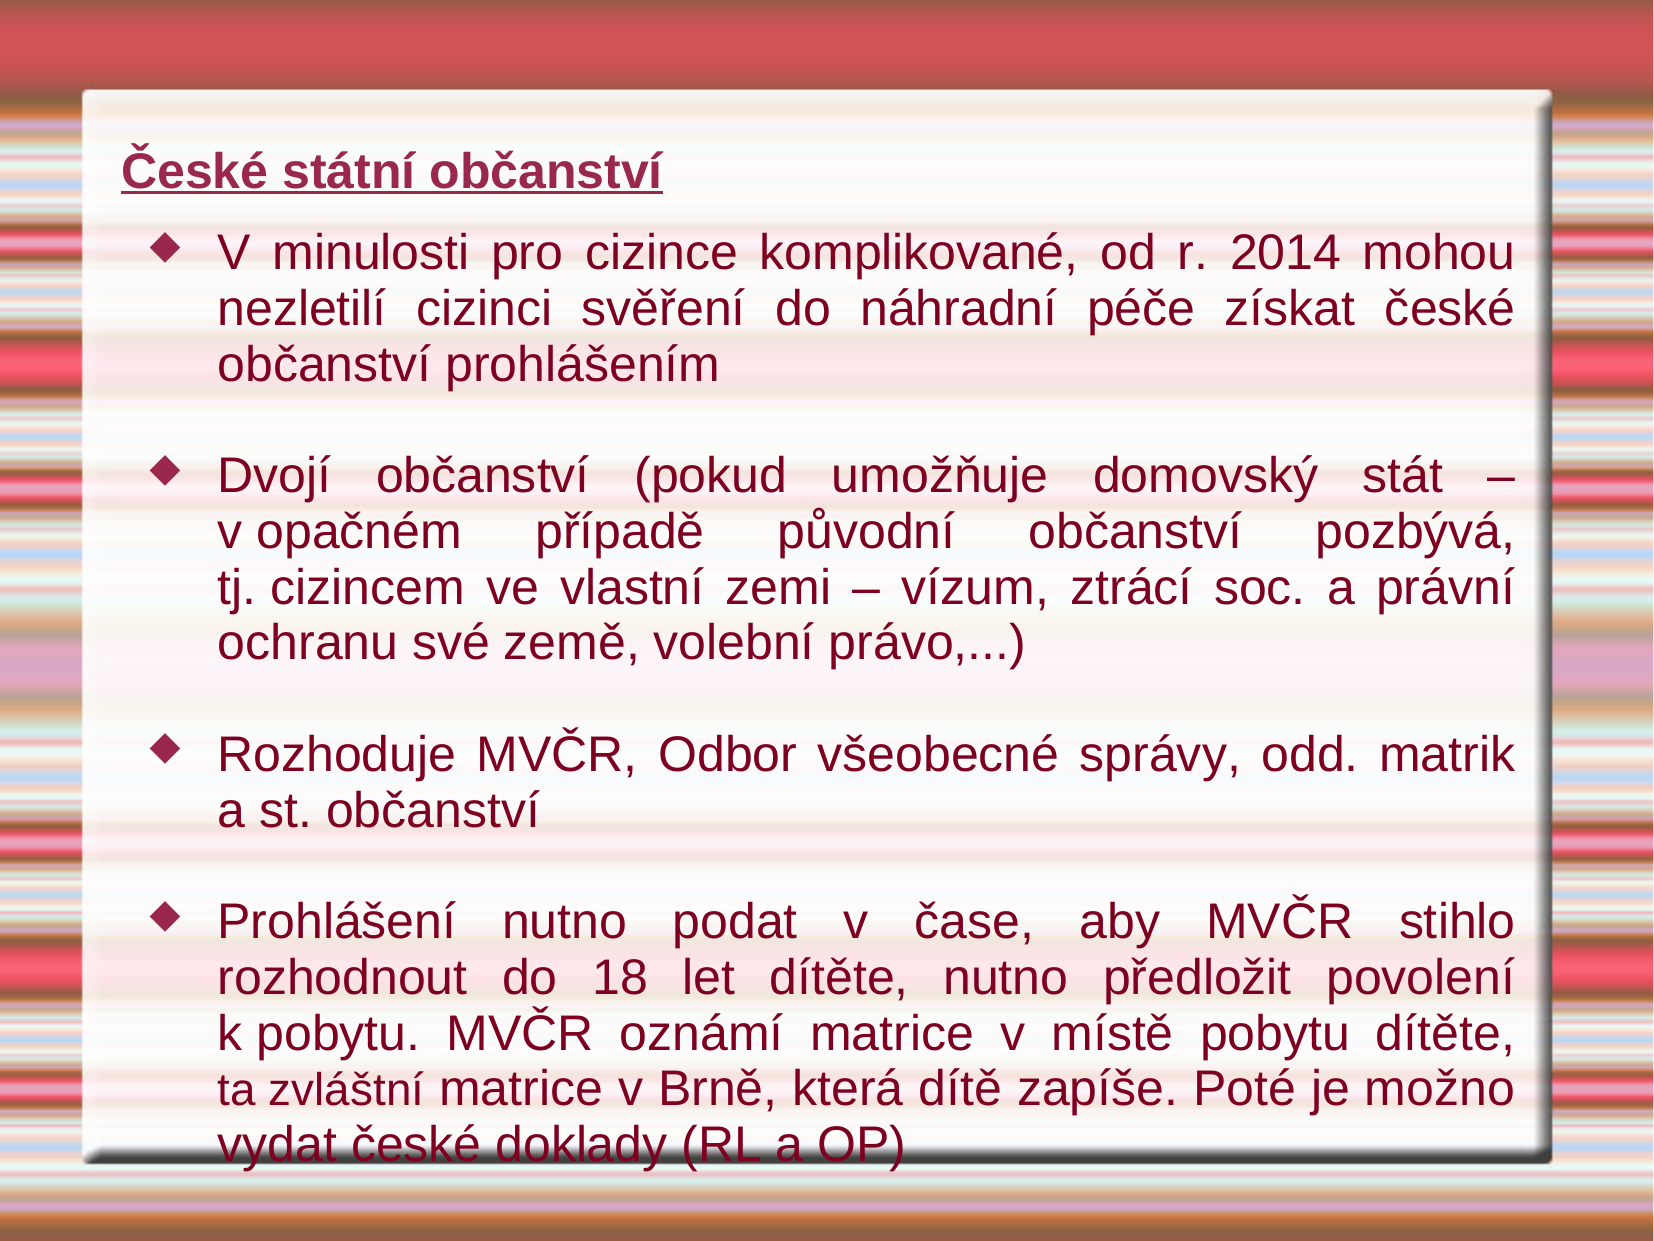

# České státní občanství
V minulosti pro cizince komplikované, od r. 2014 mohou nezletilí cizinci svěření do náhradní péče získat české občanství prohlášením
Dvojí občanství (pokud umožňuje domovský stát – v opačném případě původní občanství pozbývá, tj. cizincem ve vlastní zemi – vízum, ztrácí soc. a právní ochranu své země, volební právo,...)
Rozhoduje MVČR, Odbor všeobecné správy, odd. matrik a st. občanství
Prohlášení nutno podat v čase, aby MVČR stihlo rozhodnout do 18 let dítěte, nutno předložit povolení k pobytu. MVČR oznámí matrice v místě pobytu dítěte, ta zvláštní matrice v Brně, která dítě zapíše. Poté je možno vydat české doklady (RL a OP)